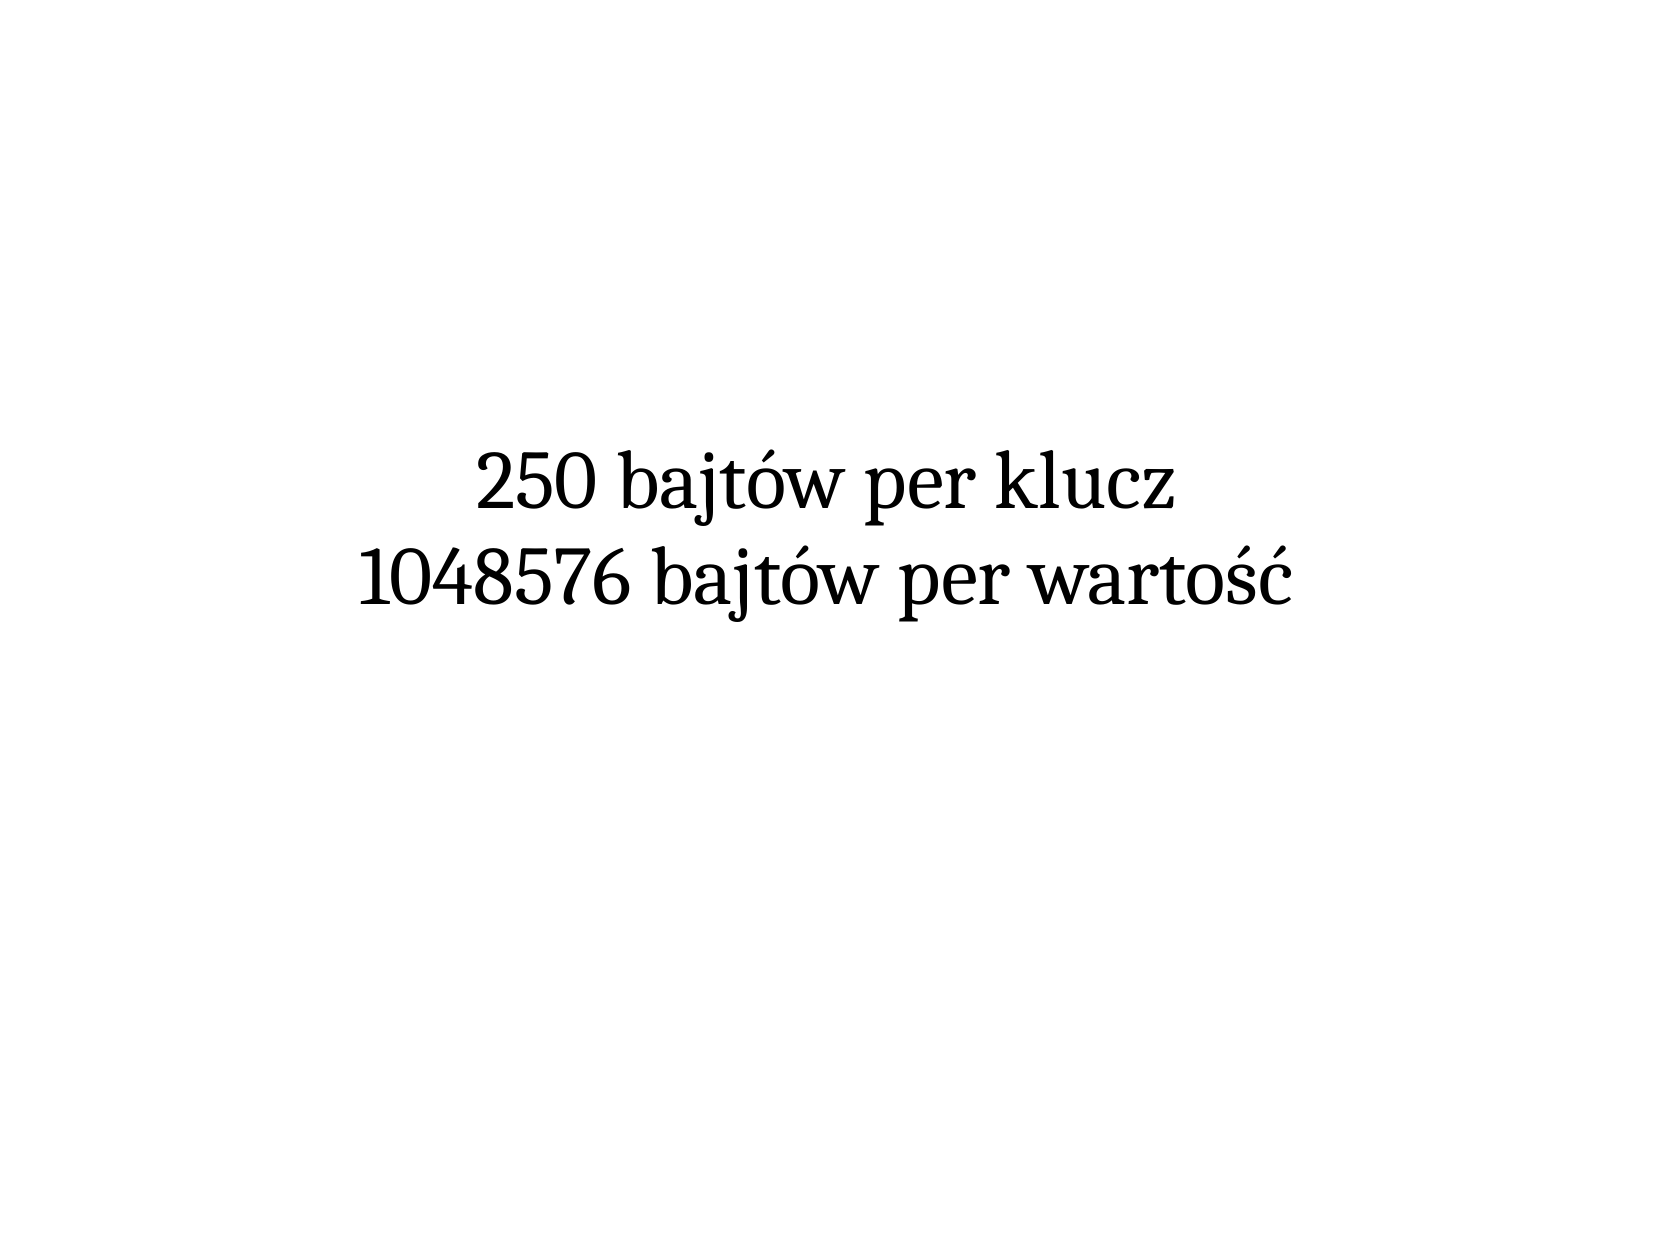

# 250 bajtów per klucz
1048576 bajtów per wartość